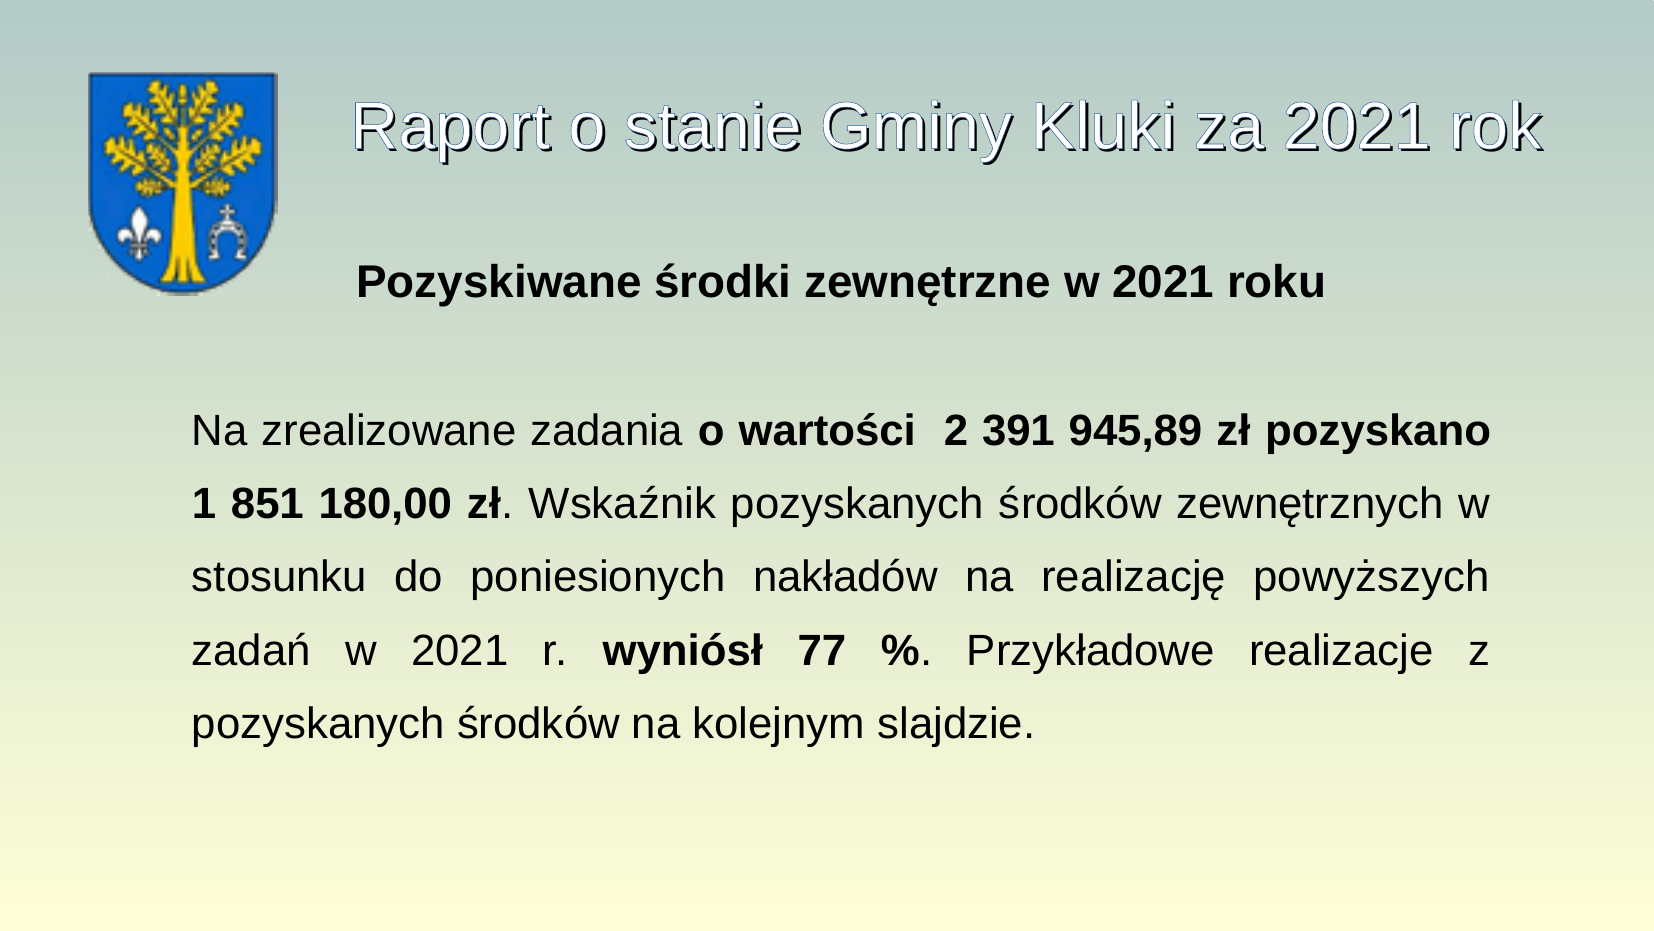

# Raport o stanie Gminy Kluki za 2021 rok
Pozyskiwane środki zewnętrzne w 2021 roku
Na zrealizowane zadania o wartości 2 391 945,89 zł pozyskano 1 851 180,00 zł. Wskaźnik pozyskanych środków zewnętrznych w stosunku do poniesionych nakładów na realizację powyższych zadań w 2021 r. wyniósł 77 %. Przykładowe realizacje z pozyskanych środków na kolejnym slajdzie.
9 czerwca 2022
27